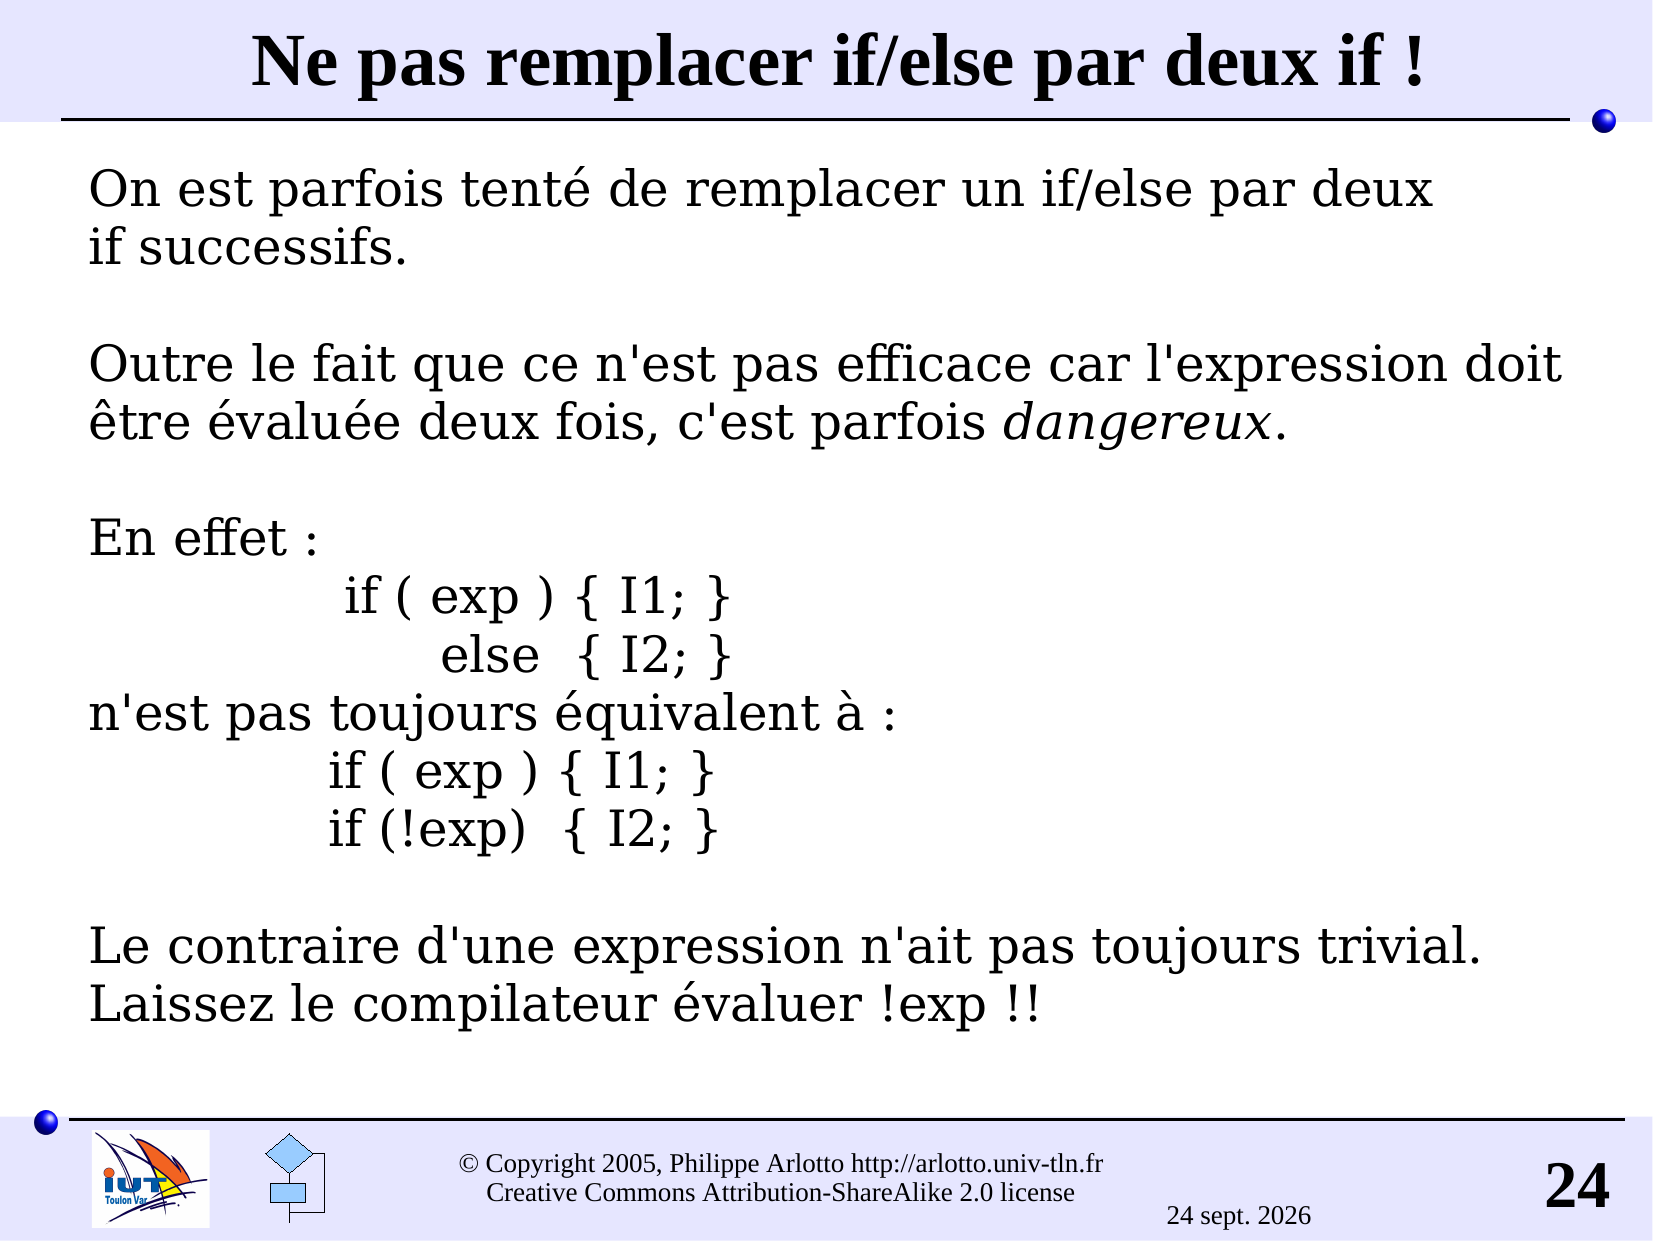

# Ne pas remplacer if/else par deux if !
On est parfois tenté de remplacer un if/else par deux
if successifs.
Outre le fait que ce n'est pas efficace car l'expression doit
être évaluée deux fois, c'est parfois dangereux.
En effet :
 if ( exp ) { I1; }
 else { I2; }
n'est pas toujours équivalent à :
 if ( exp ) { I1; }
 if (!exp) { I2; }
Le contraire d'une expression n'ait pas toujours trivial.
Laissez le compilateur évaluer !exp !!